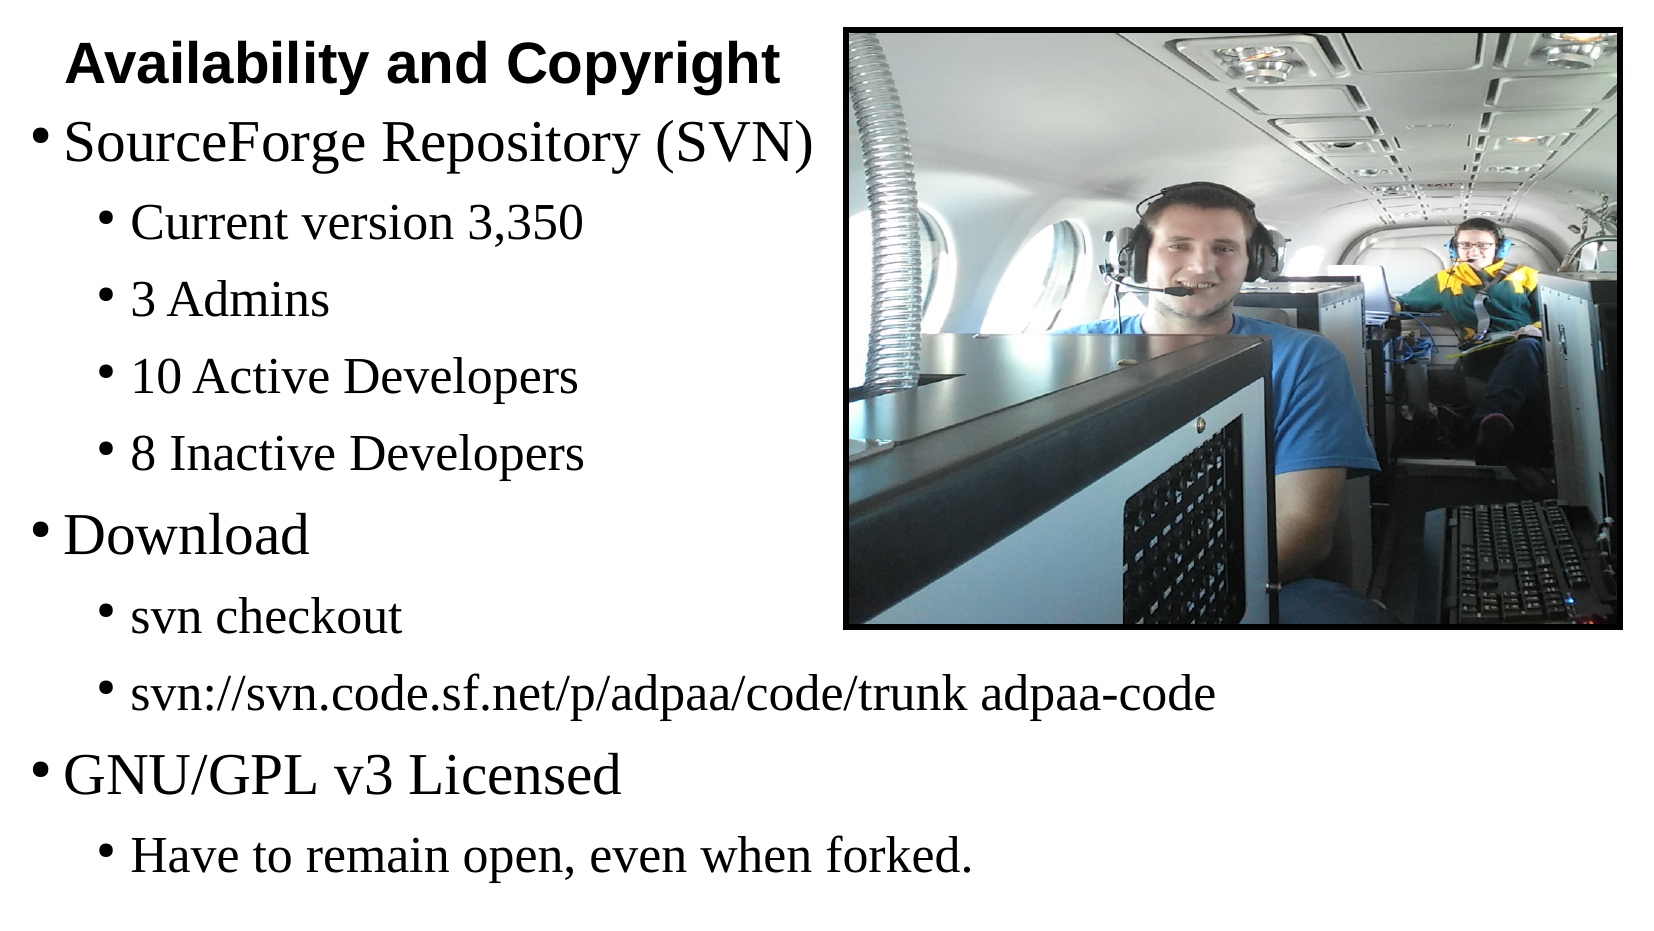

Availability and Copyright
# SourceForge Repository (SVN)
Current version 3,350
3 Admins
10 Active Developers
8 Inactive Developers
Download
svn checkout
svn://svn.code.sf.net/p/adpaa/code/trunk adpaa-code
GNU/GPL v3 Licensed
Have to remain open, even when forked.